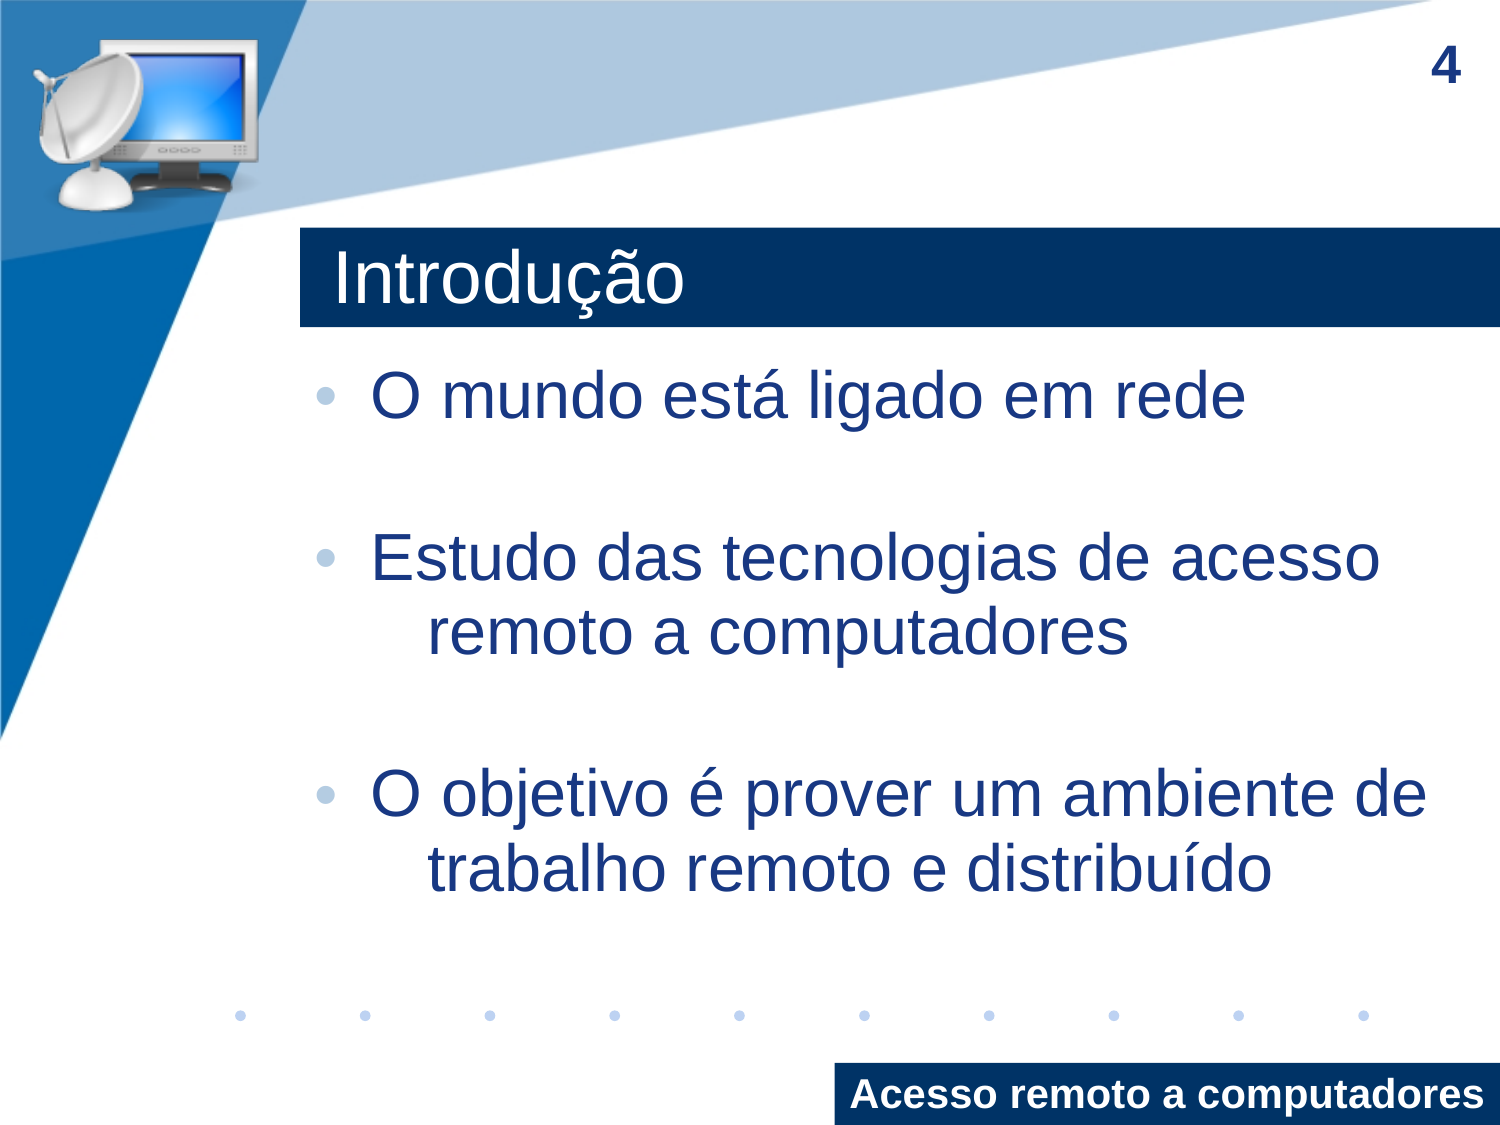

# Introdução
O mundo está ligado em rede
Estudo das tecnologias de acesso remoto a computadores
O objetivo é prover um ambiente de trabalho remoto e distribuído